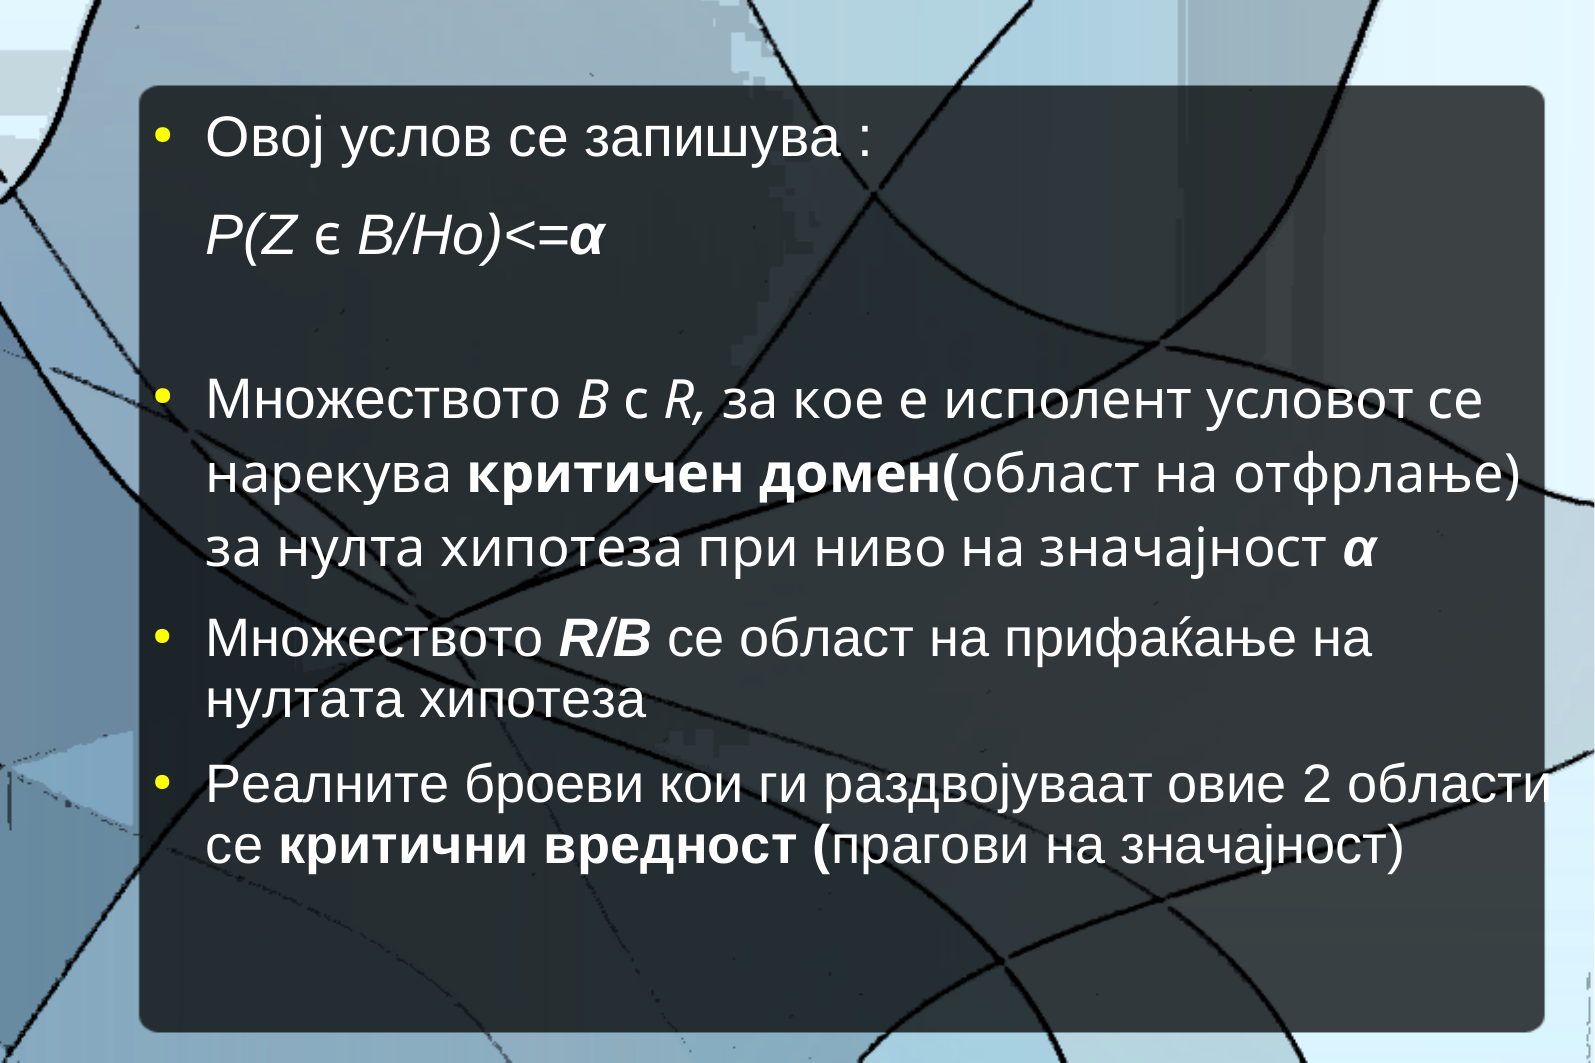

# Овој услов се запишува :
P(Z є B/Hо)<=α
Множеството B c R, за кое е исполент условот се нарекува критичен домен(област на отфрлање) за нулта хипотеза при ниво на значајност α
Множеството R/B се област на прифаќање на нултата хипотеза
Реалните броеви кои ги раздвојуваат овие 2 области се критични вредност (прагови на значајност)